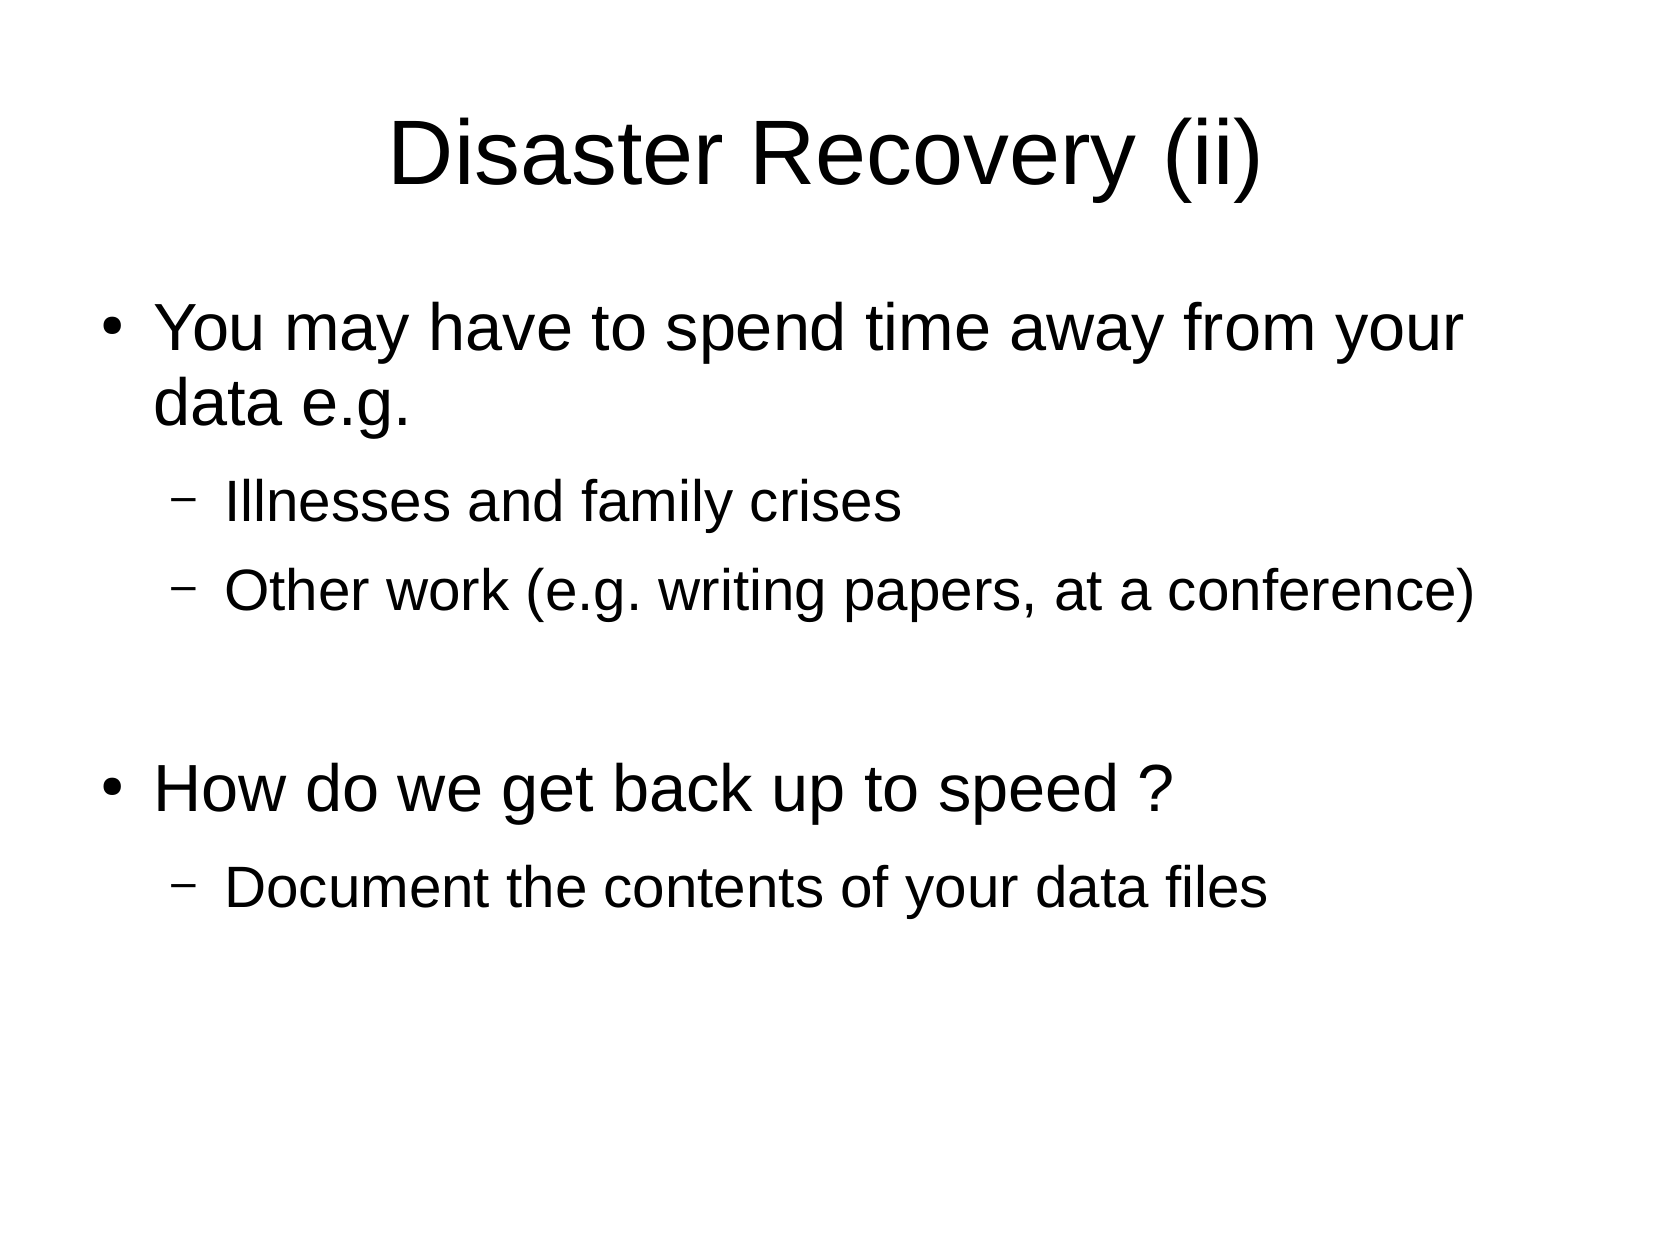

# Disaster Recovery (ii)
You may have to spend time away from your data e.g.
Illnesses and family crises
Other work (e.g. writing papers, at a conference)
How do we get back up to speed ?
Document the contents of your data files